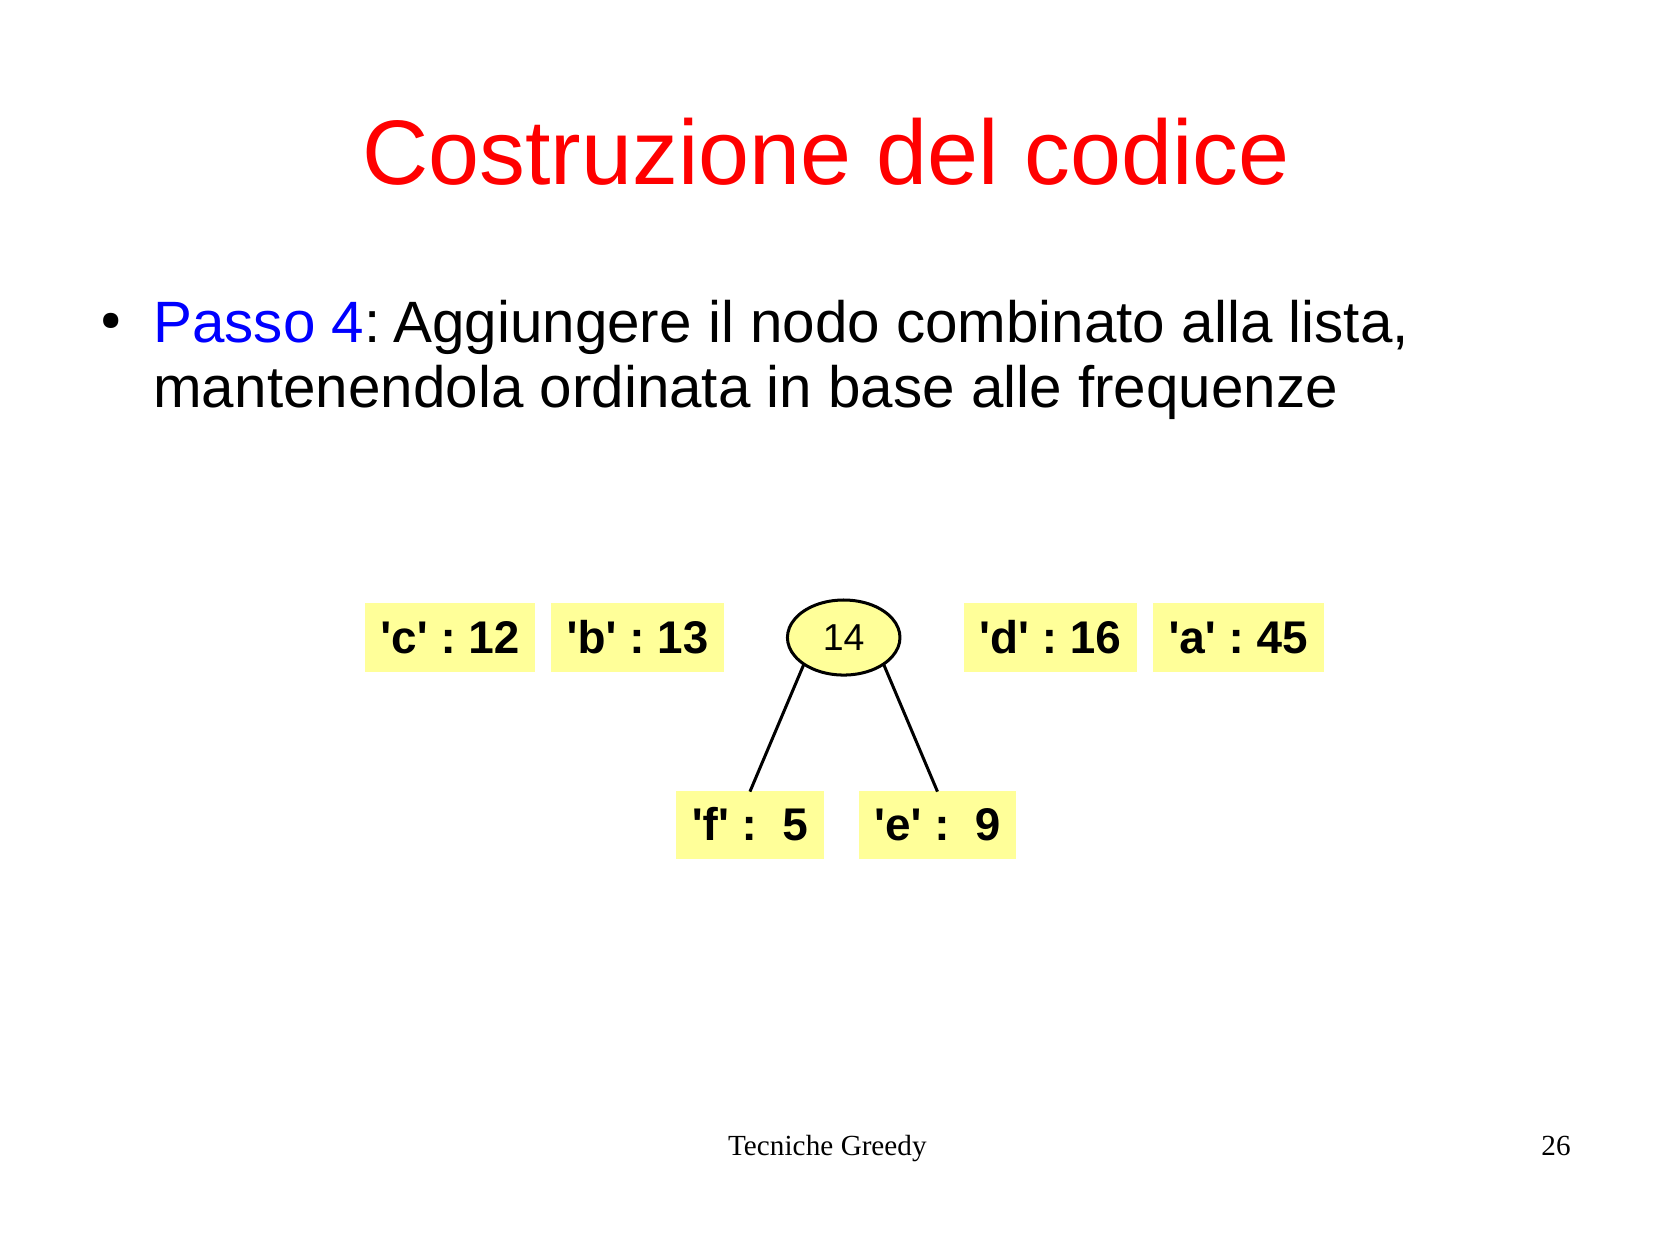

# Costruzione del codice
Passo 4: Aggiungere il nodo combinato alla lista, mantenendola ordinata in base alle frequenze
14
'c' : 12
'b' : 13
'd' : 16
'a' : 45
'f' : 5
'e' : 9
Tecniche Greedy
26